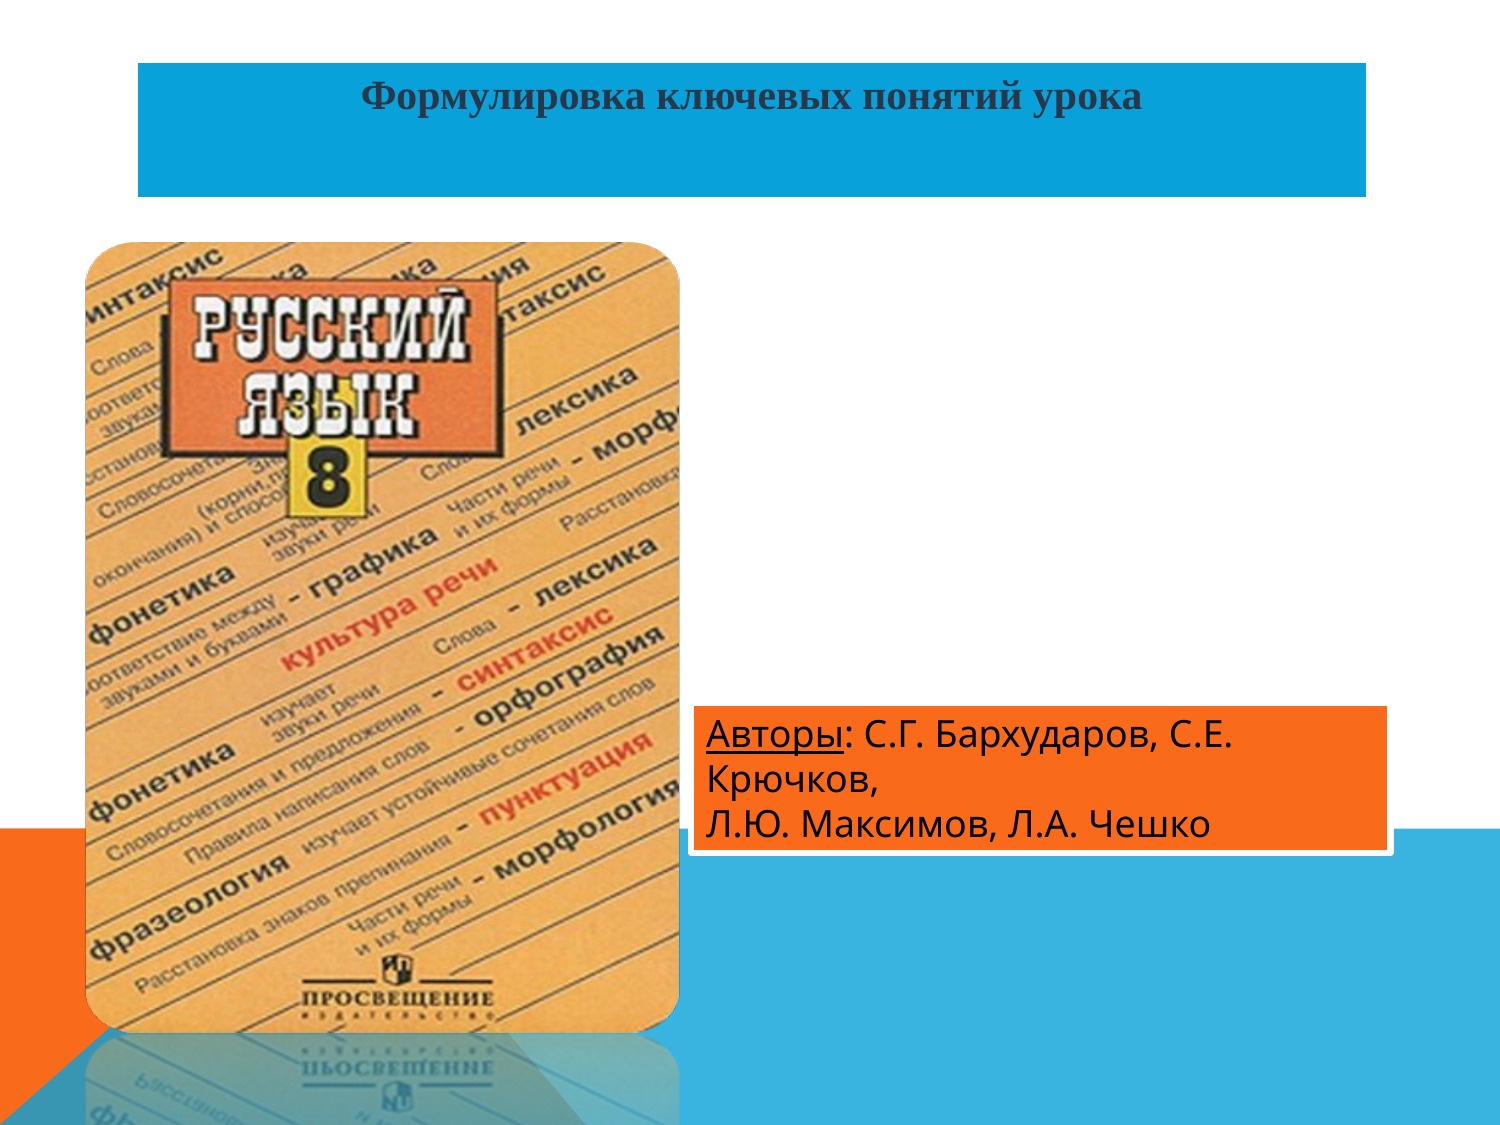

# Формулировка ключевых понятий урока
лексический аспект текста
Авторы: С.Г. Бархударов, С.Е. Крючков,
Л.Ю. Максимов, Л.А. Чешко